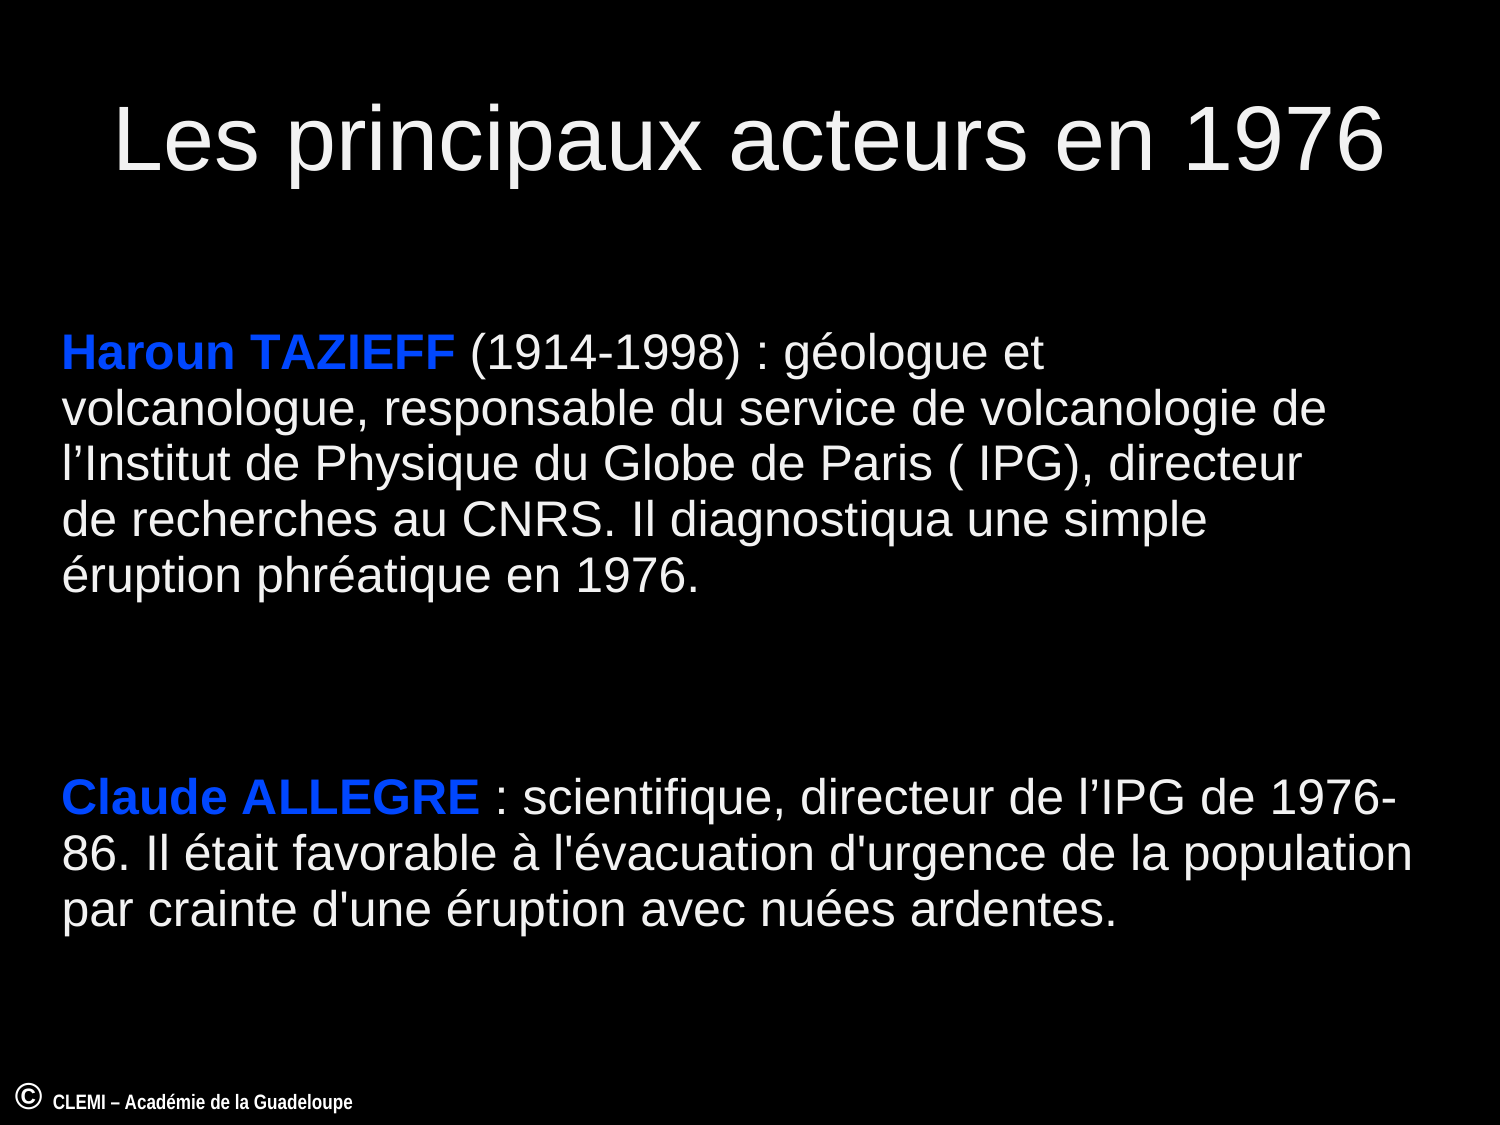

# Les principaux acteurs en 1976
Haroun TAZIEFF (1914-1998) : géologue et volcanologue, responsable du service de volcanologie de l’Institut de Physique du Globe de Paris ( IPG), directeur de recherches au CNRS. Il diagnostiqua une simple éruption phréatique en 1976.
Claude ALLEGRE : scientifique, directeur de l’IPG de 1976-86. Il était favorable à l'évacuation d'urgence de la population par crainte d'une éruption avec nuées ardentes.
© CLEMI – Académie de la Guadeloupe